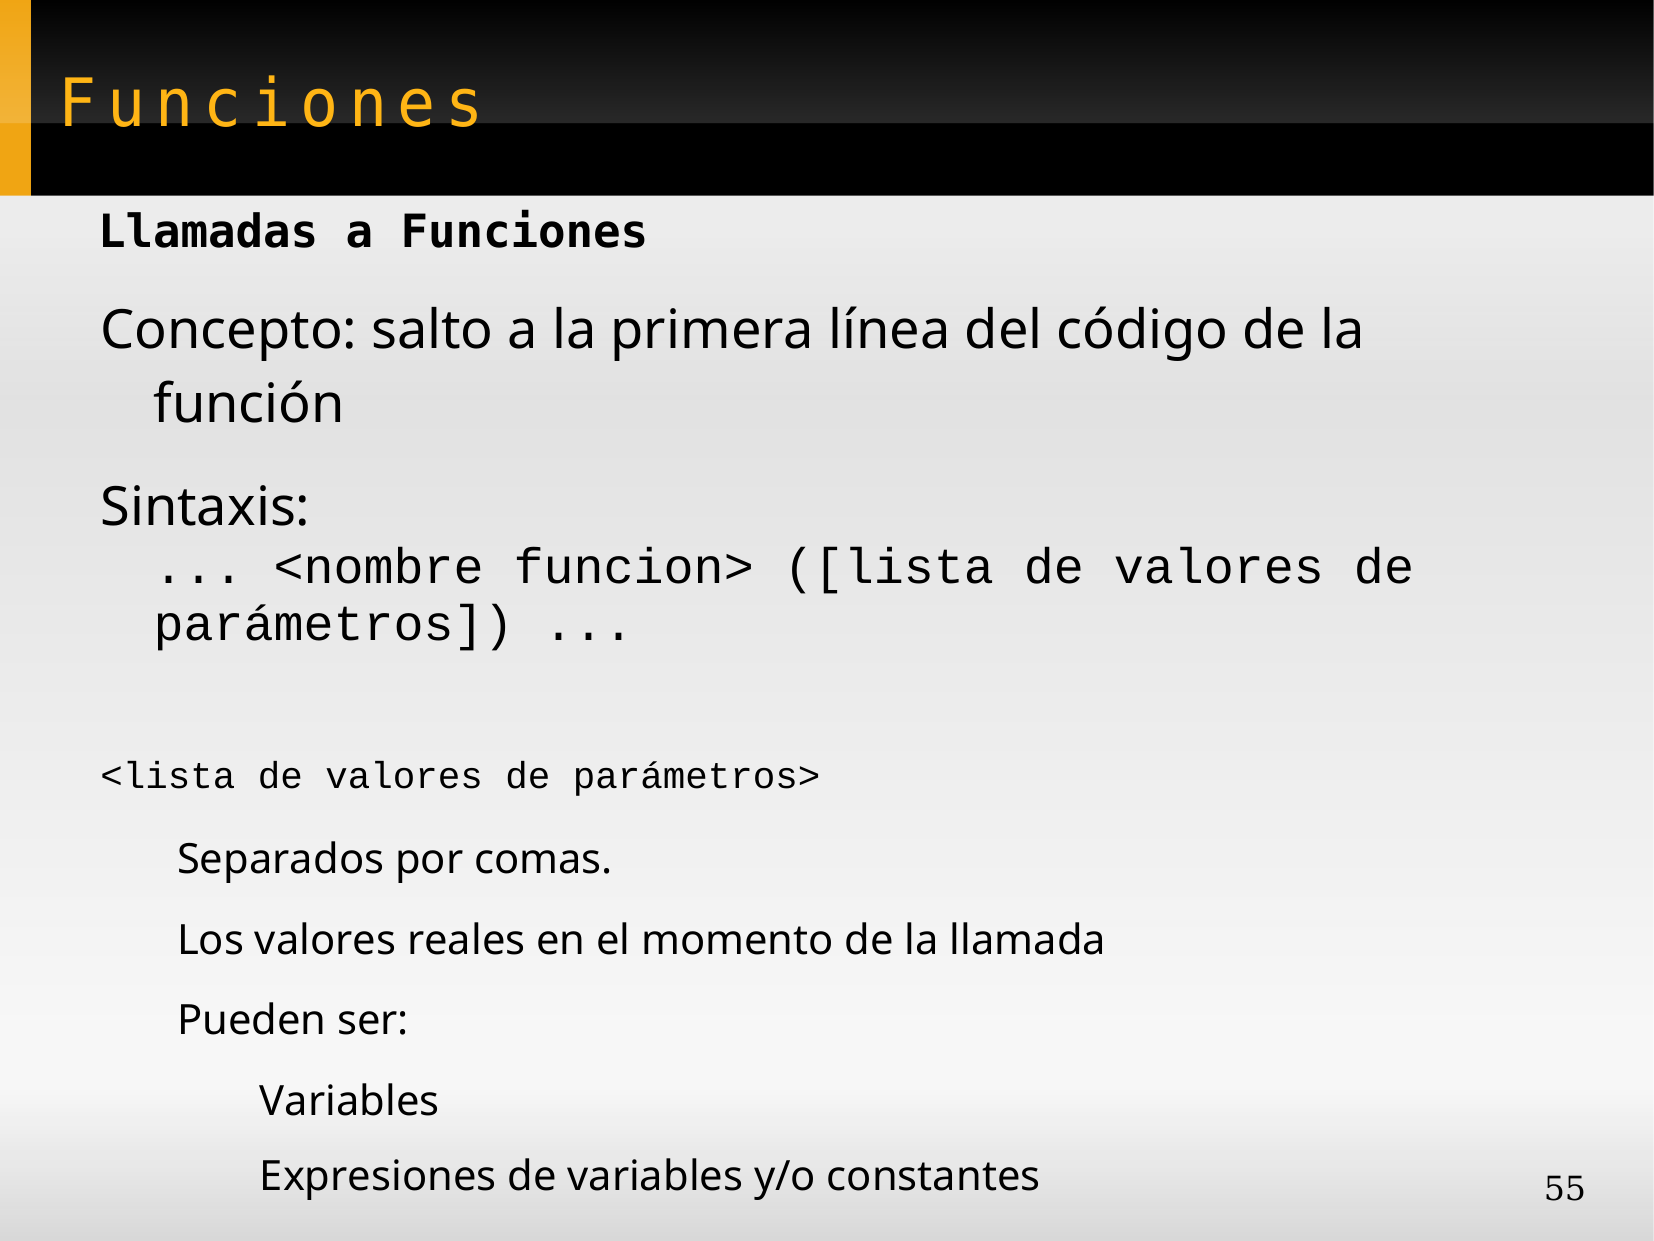

# Funciones
Llamadas a Funciones
Concepto: salto a la primera línea del código de la función
Sintaxis:
... <nombre funcion> ([lista de valores de parámetros]) ...
<lista de valores de parámetros>
Separados por comas.
Los valores reales en el momento de la llamada
Pueden ser:
Variables
Expresiones de variables y/o constantes
55